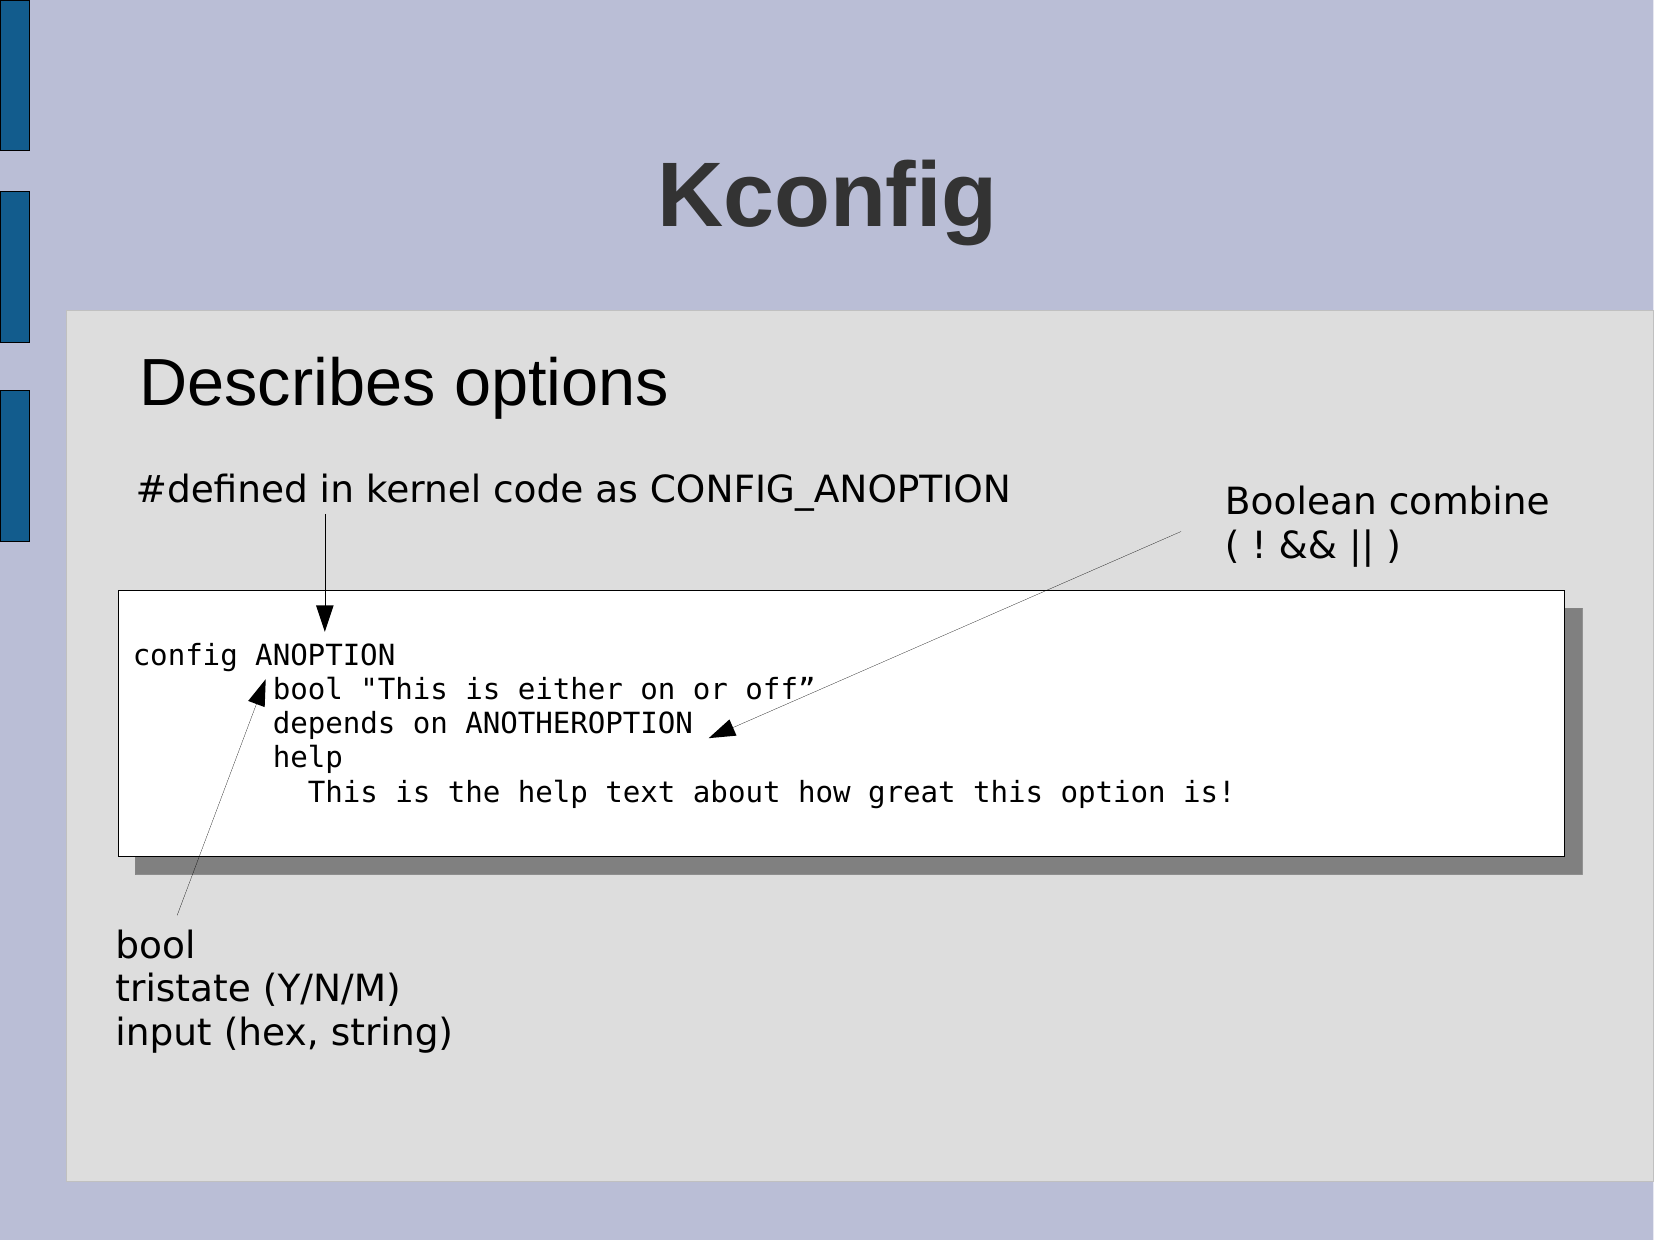

# Kconfig
Describes options
#defined in kernel code as CONFIG_ANOPTION
Boolean combine
( ! && || )
config ANOPTION
 bool "This is either on or off”
 depends on ANOTHEROPTION
 help
 This is the help text about how great this option is!
 bool
 tristate (Y/N/M)
 input (hex, string)